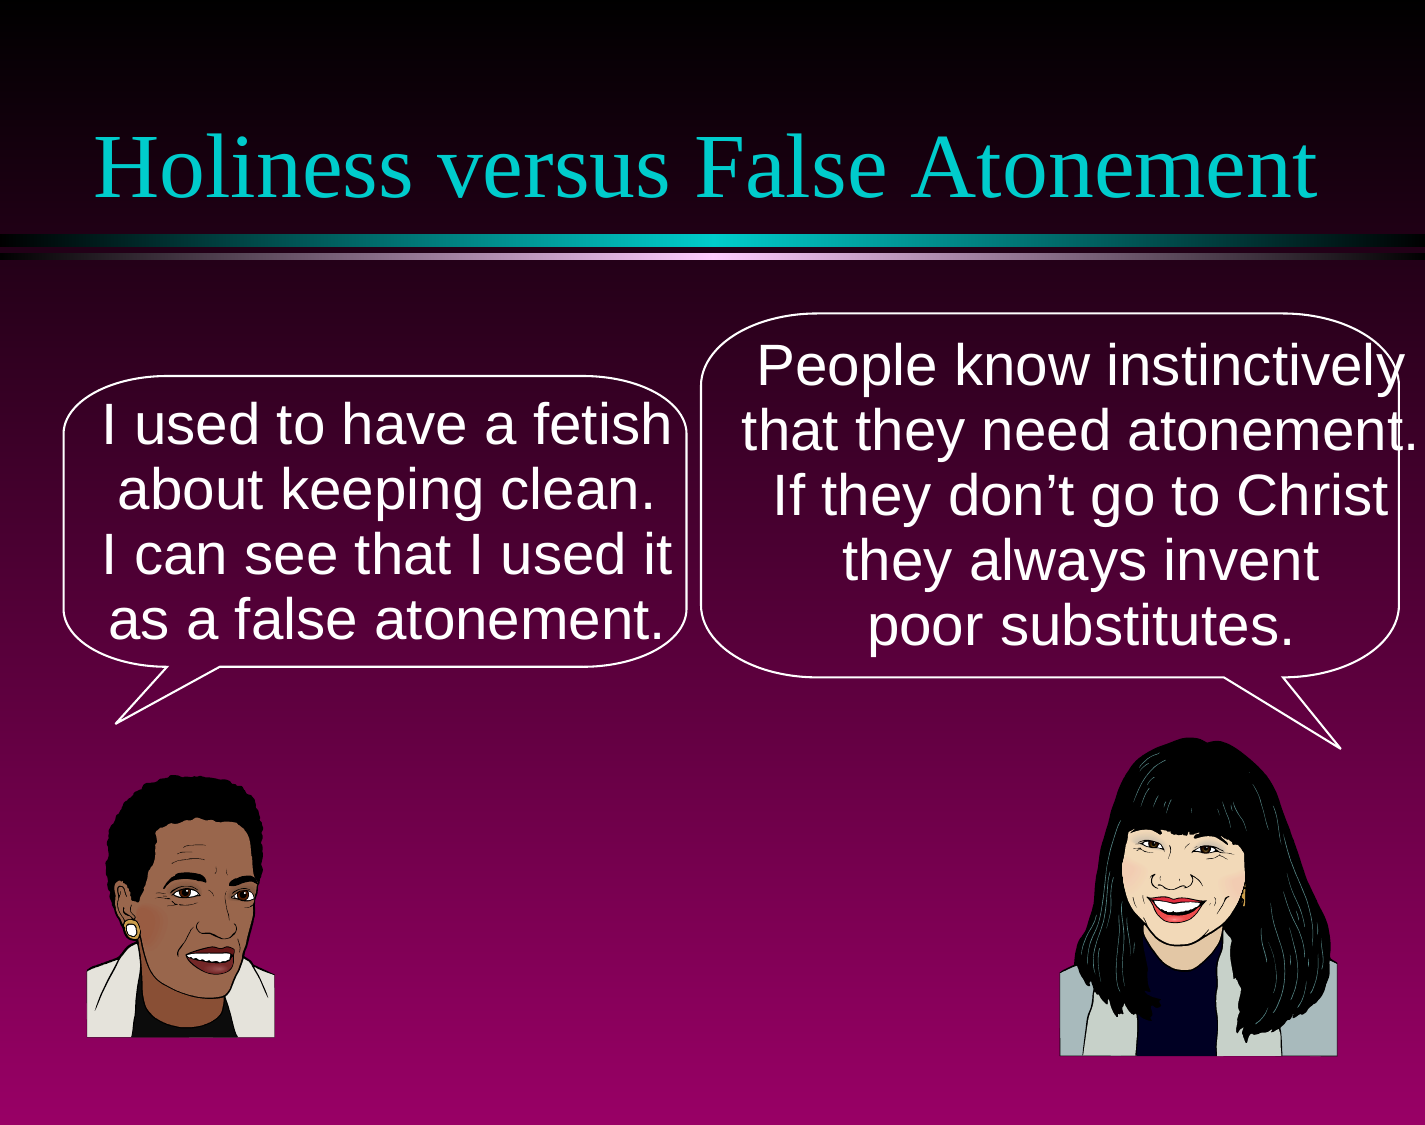

# Holiness versus False Atonement
People know instinctively
that they need atonement.
If they don’t go to Christ
they always invent
poor substitutes.
I used to have a fetish
about keeping clean.
I can see that I used it
as a false atonement.